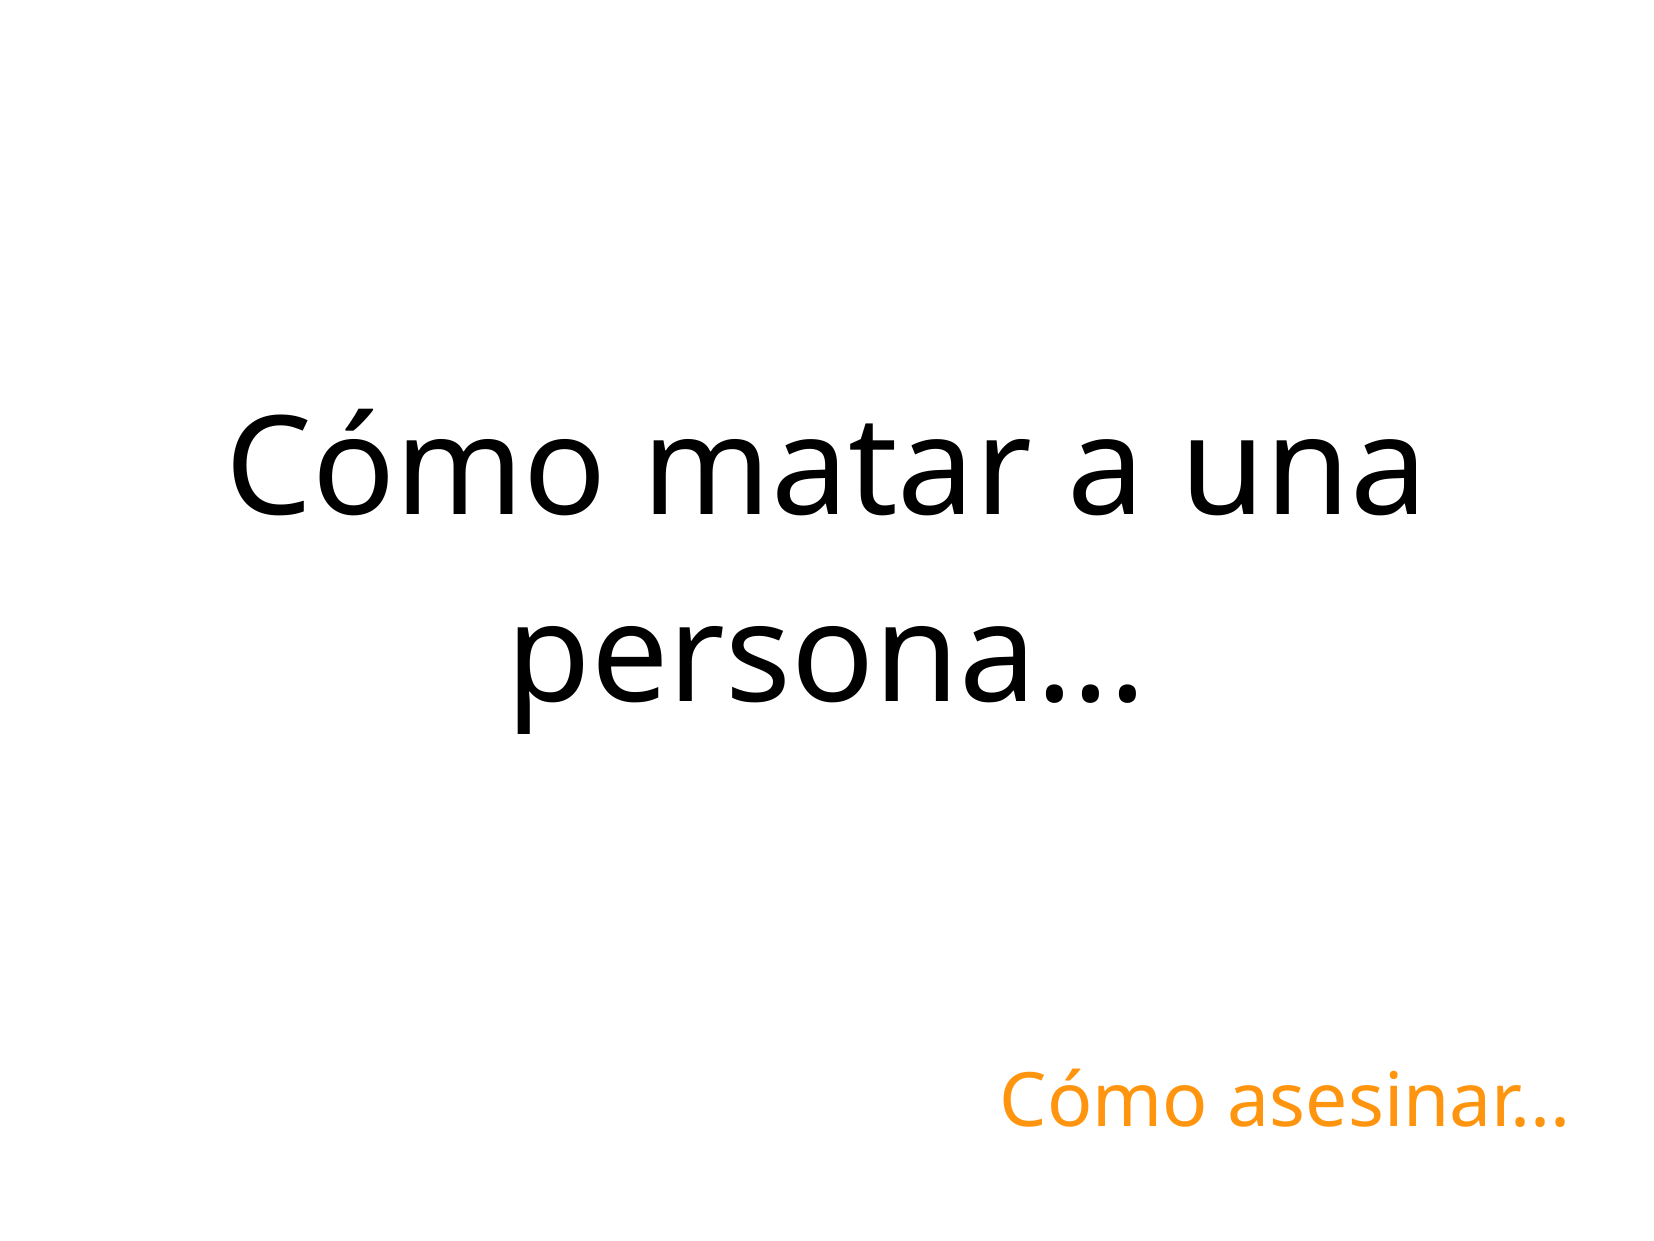

# Cómo matar a una persona...
Cómo asesinar...